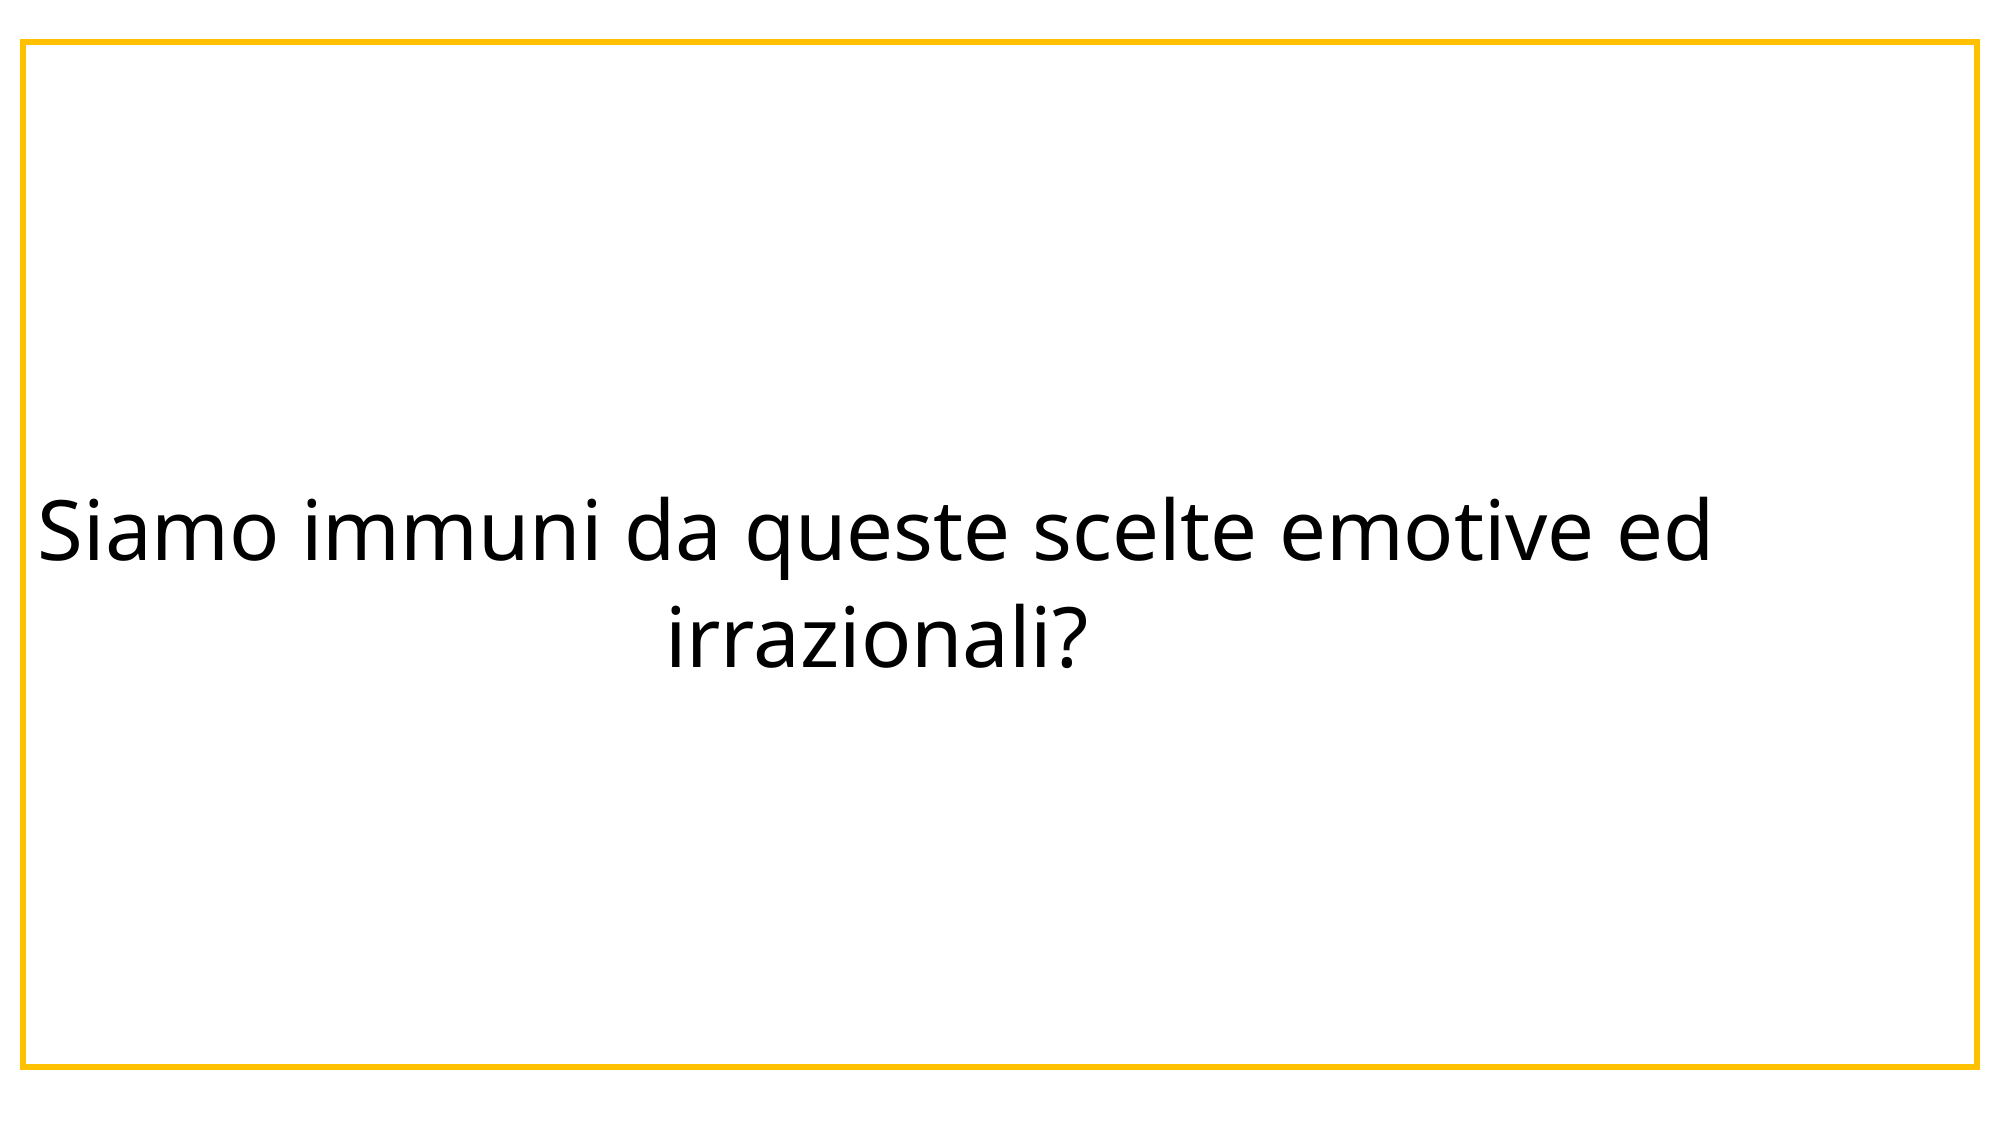

Siamo immuni da queste scelte emotive ed irrazionali?